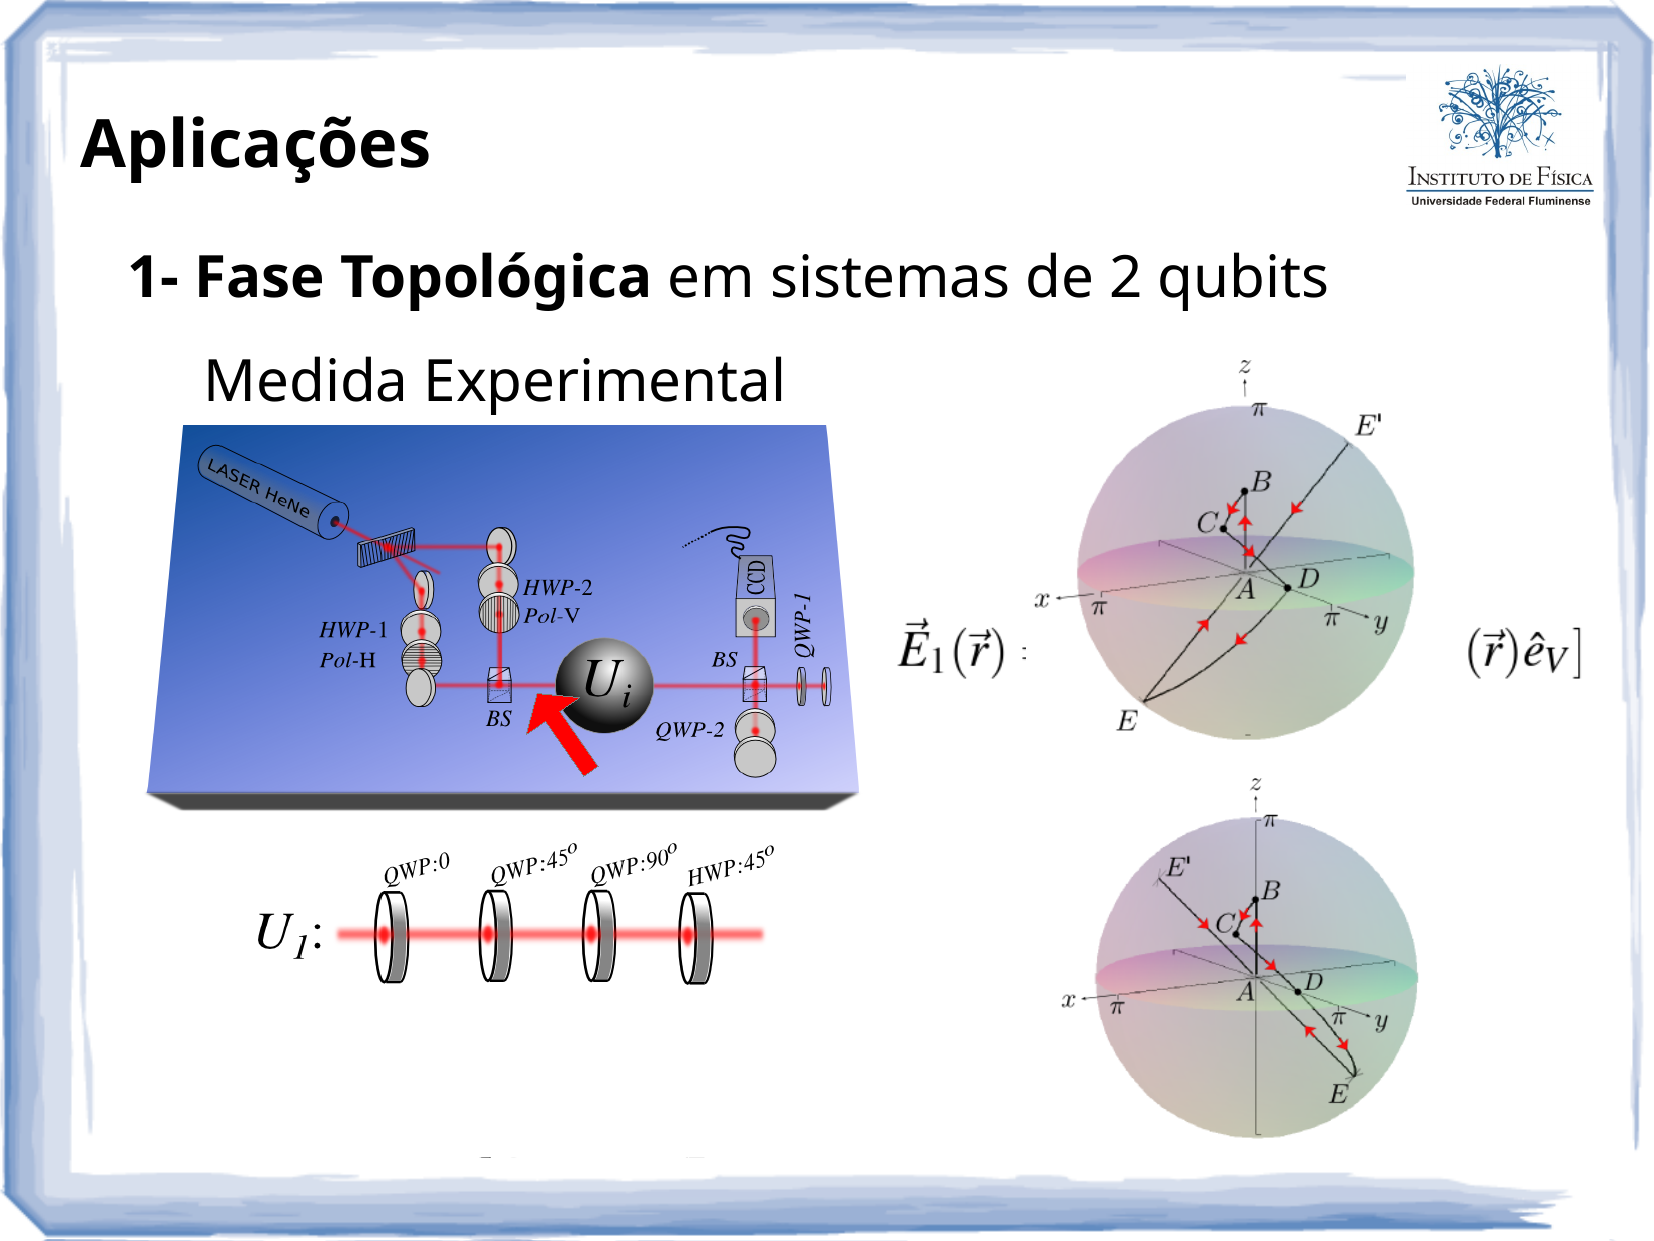

Aplicações
1- Fase Topológica em sistemas de 2 qubits
 Medida Experimental